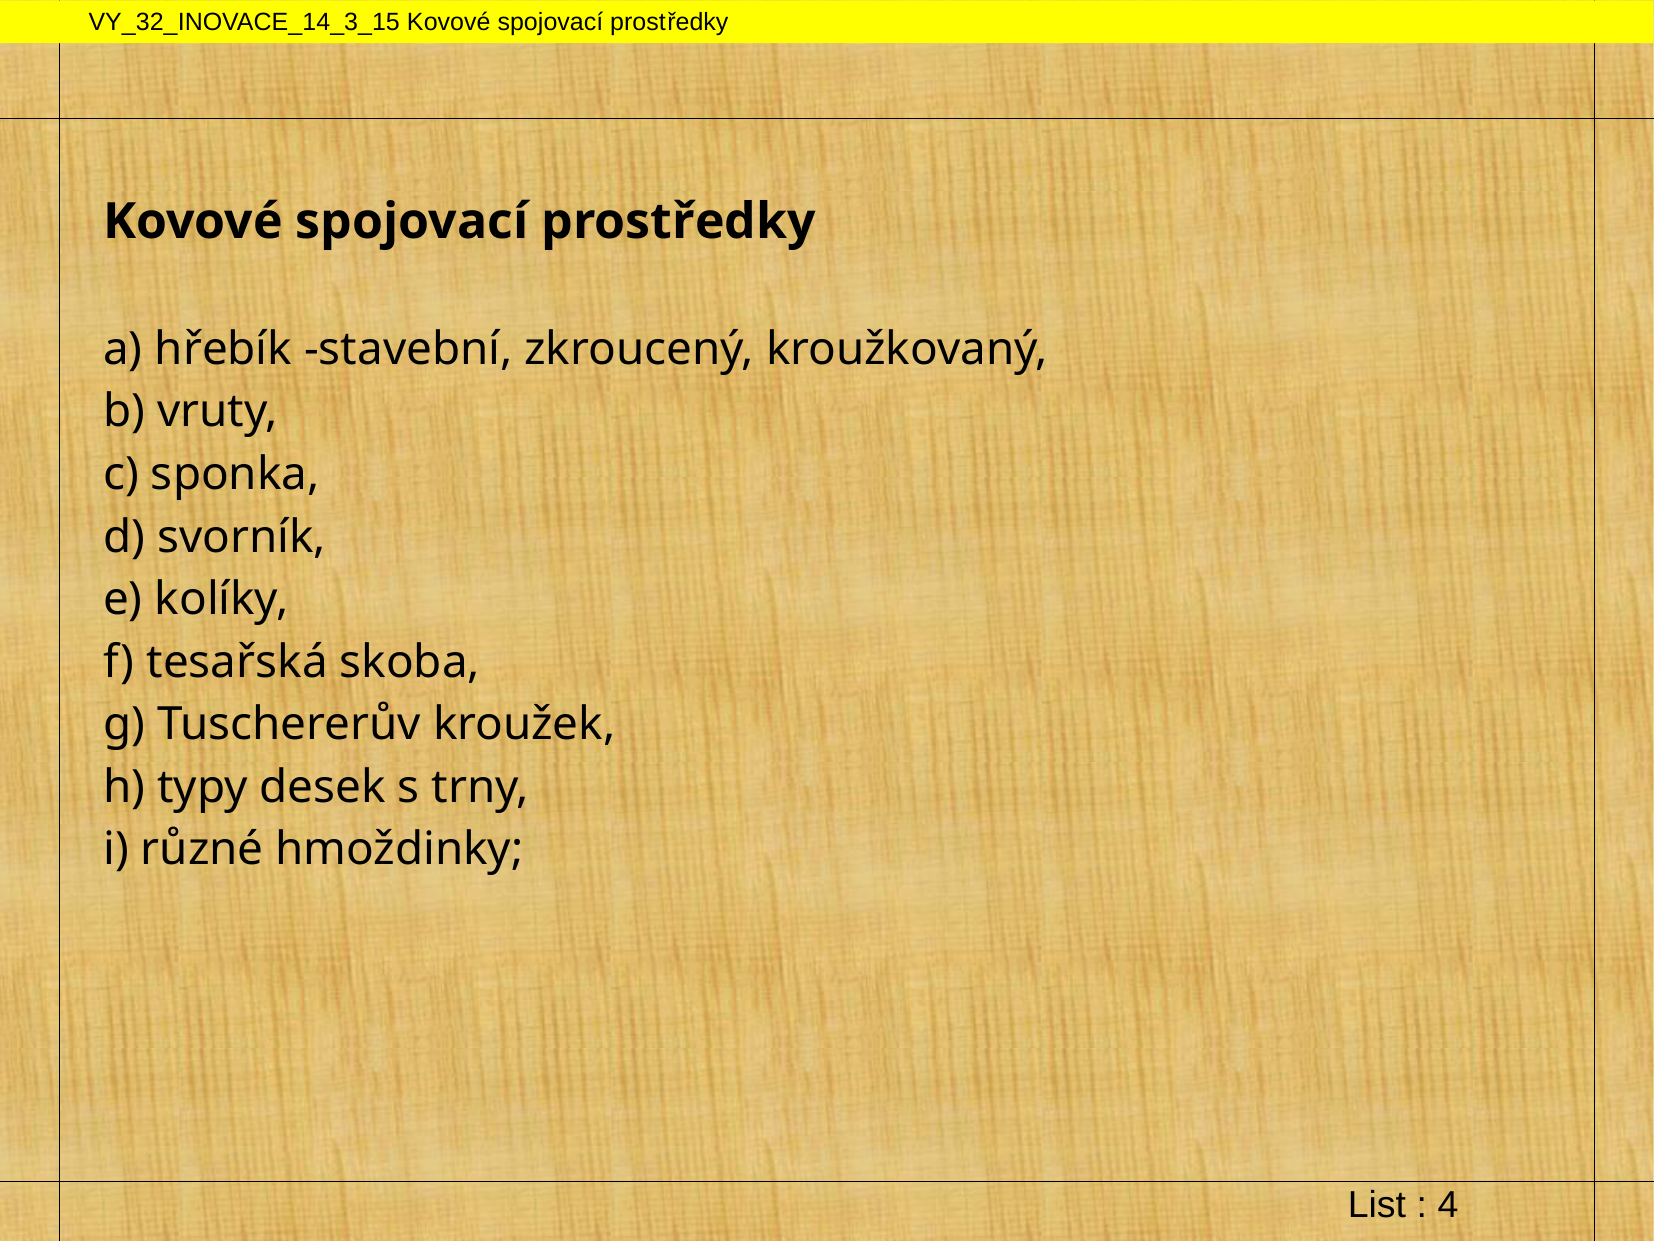

VY_32_INOVACE_14_3_15 Kovové spojovací prostředky
Kovové spojovací prostředky
a) hřebík -stavební, zkroucený, kroužkovaný,
b) vruty,
c) sponka,
d) svorník,
e) kolíky,
f) tesařská skoba,
g) Tuschererův kroužek,
h) typy desek s trny,
i) různé hmoždinky;
List :